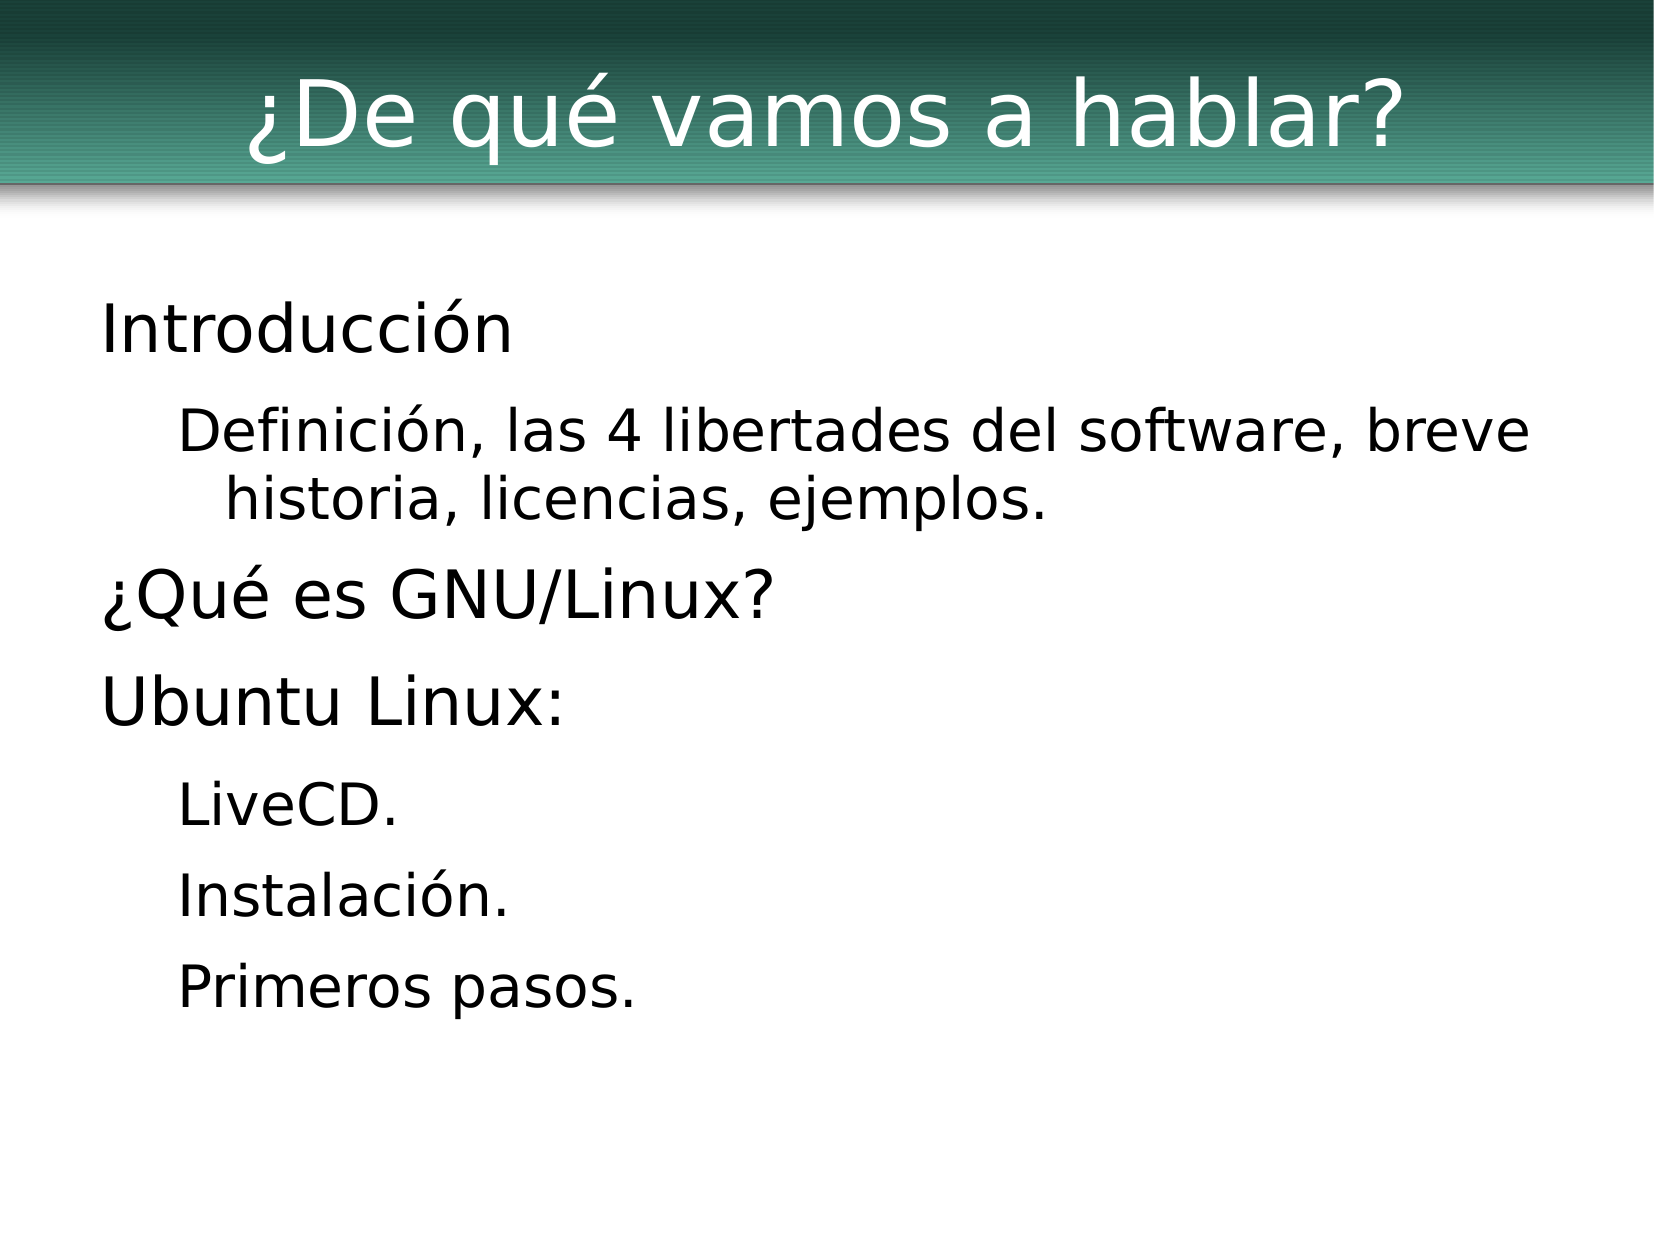

# ¿De qué vamos a hablar?
Introducción
Definición, las 4 libertades del software, breve historia, licencias, ejemplos.
¿Qué es GNU/Linux?
Ubuntu Linux:
LiveCD.
Instalación.
Primeros pasos.